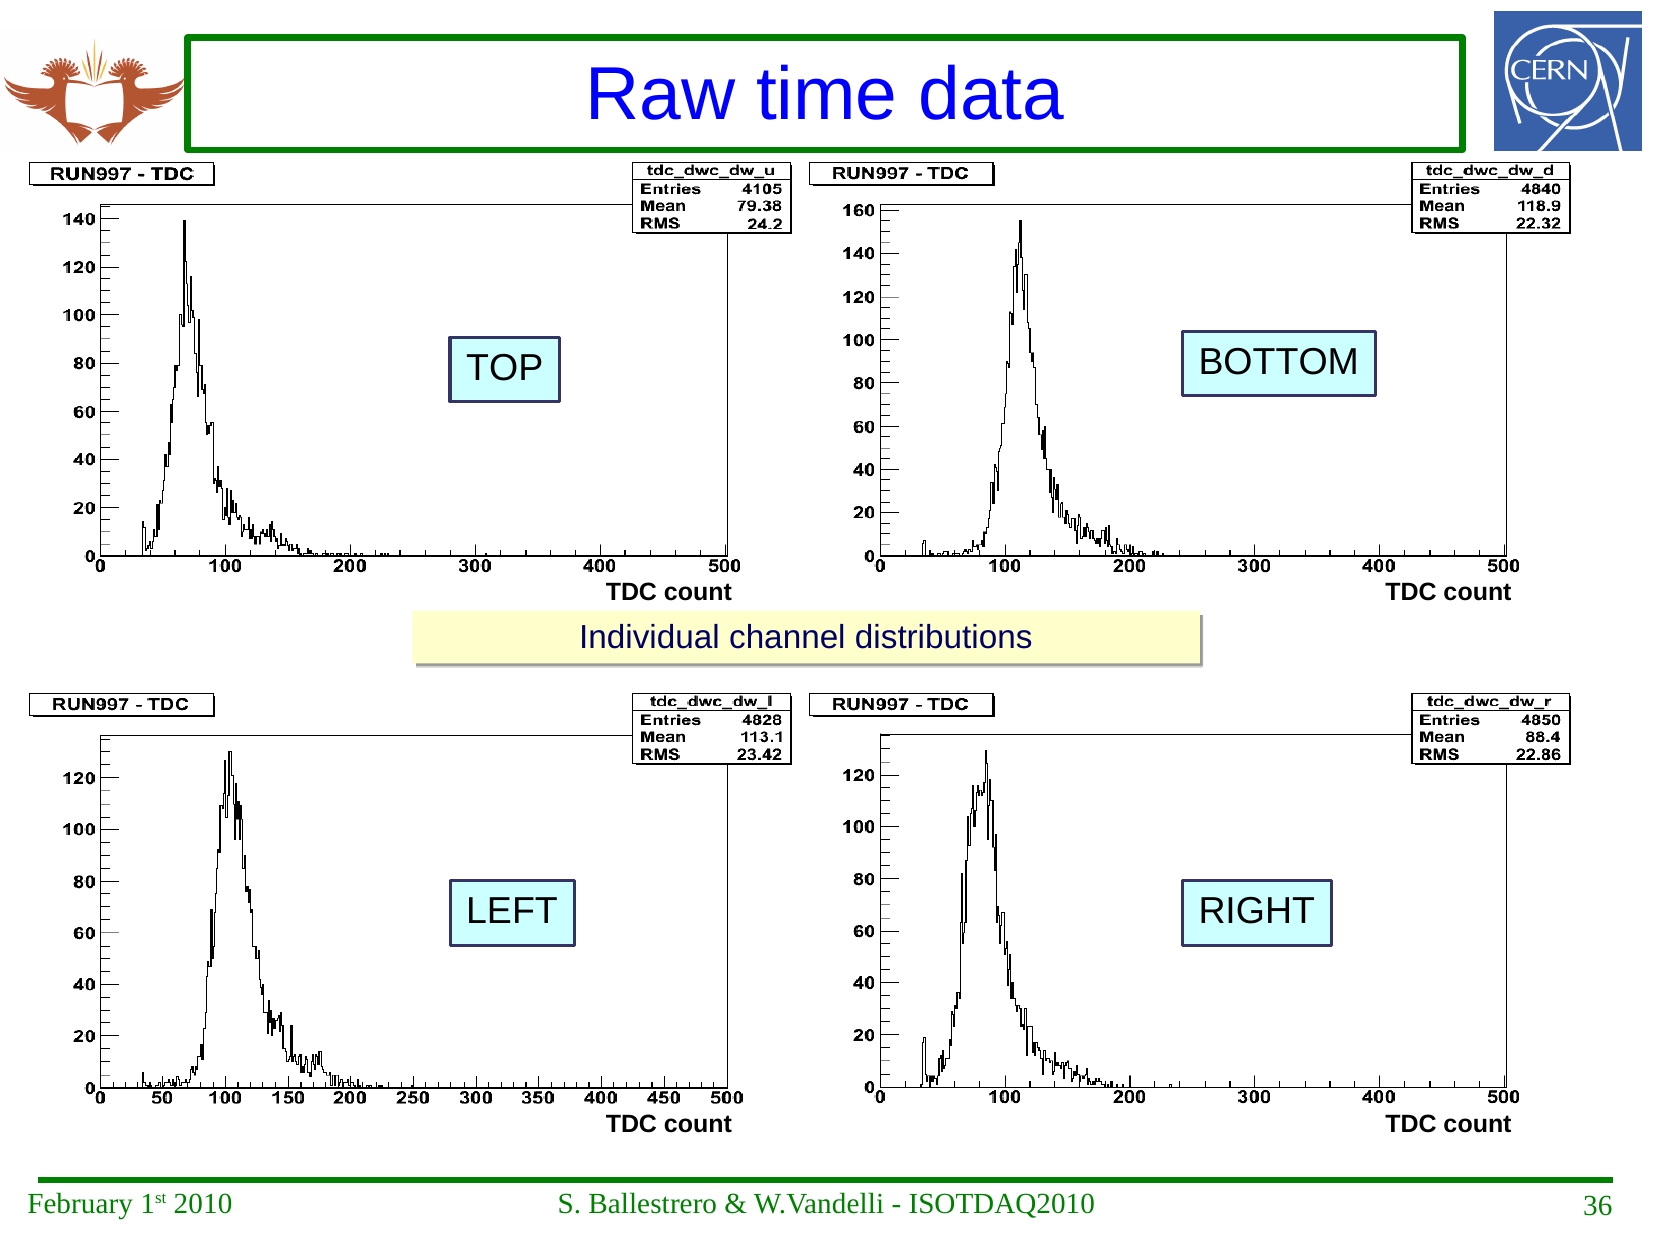

# Raw time data
BOTTOM
TOP
TDC count
TDC count
Individual channel distributions
LEFT
RIGHT
TDC count
TDC count
36